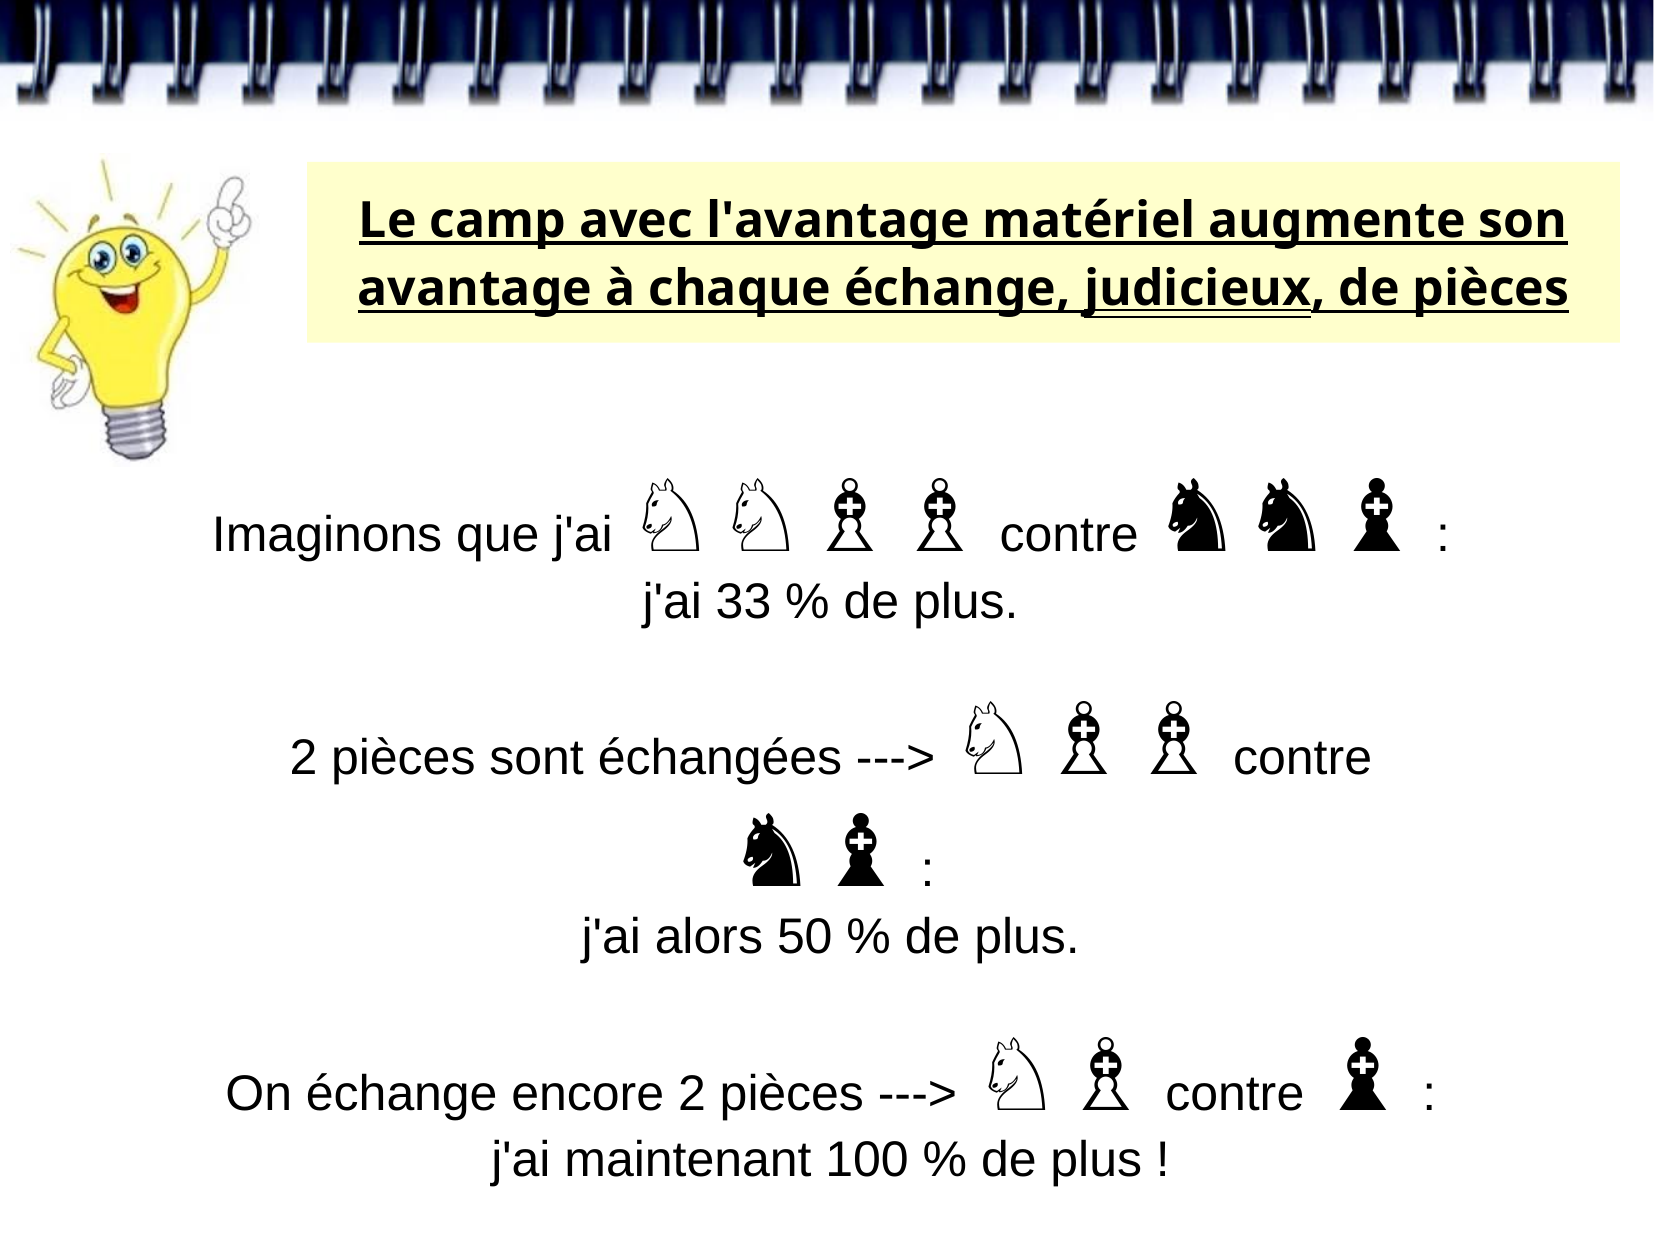

# Le camp avec l'avantage matériel augmente son avantage à chaque échange, judicieux, de pièces
Imaginons que j'ai ♘♘♗♗ contre ♞♞♝ :
j'ai 33 % de plus.
2 pièces sont échangées ---> ♘♗♗ contre ♞♝ :
j'ai alors 50 % de plus.
On échange encore 2 pièces ---> ♘♗ contre ♝ :
j'ai maintenant 100 % de plus !